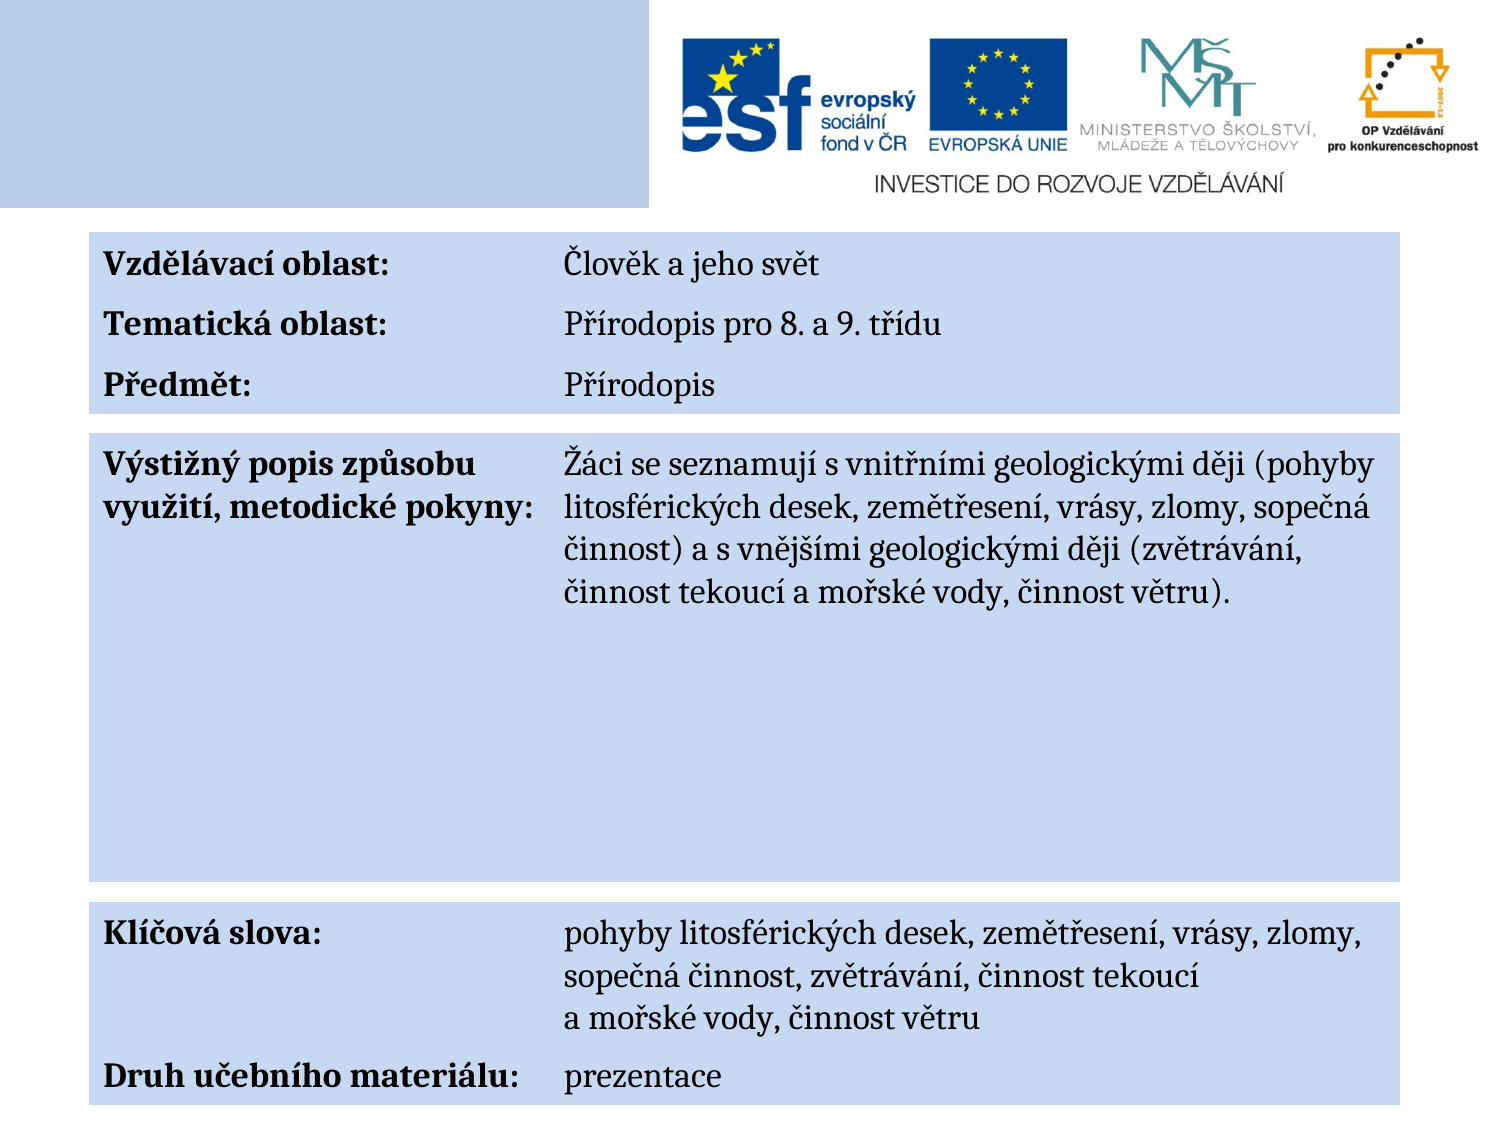

| Vzdělávací oblast: | Člověk a jeho svět |
| --- | --- |
| Tematická oblast: | Přírodopis pro 8. a 9. třídu |
| Předmět: | Přírodopis |
| Výstižný popis způsobu využití, metodické pokyny: | Žáci se seznamují s vnitřními geologickými ději (pohyby litosférických desek, zemětřesení, vrásy, zlomy, sopečná činnost) a s vnějšími geologickými ději (zvětrávání, činnost tekoucí a mořské vody, činnost větru). |
| --- | --- |
| Klíčová slova: | pohyby litosférických desek, zemětřesení, vrásy, zlomy, sopečná činnost, zvětrávání, činnost tekoucí a mořské vody, činnost větru |
| --- | --- |
| Druh učebního materiálu: | prezentace |